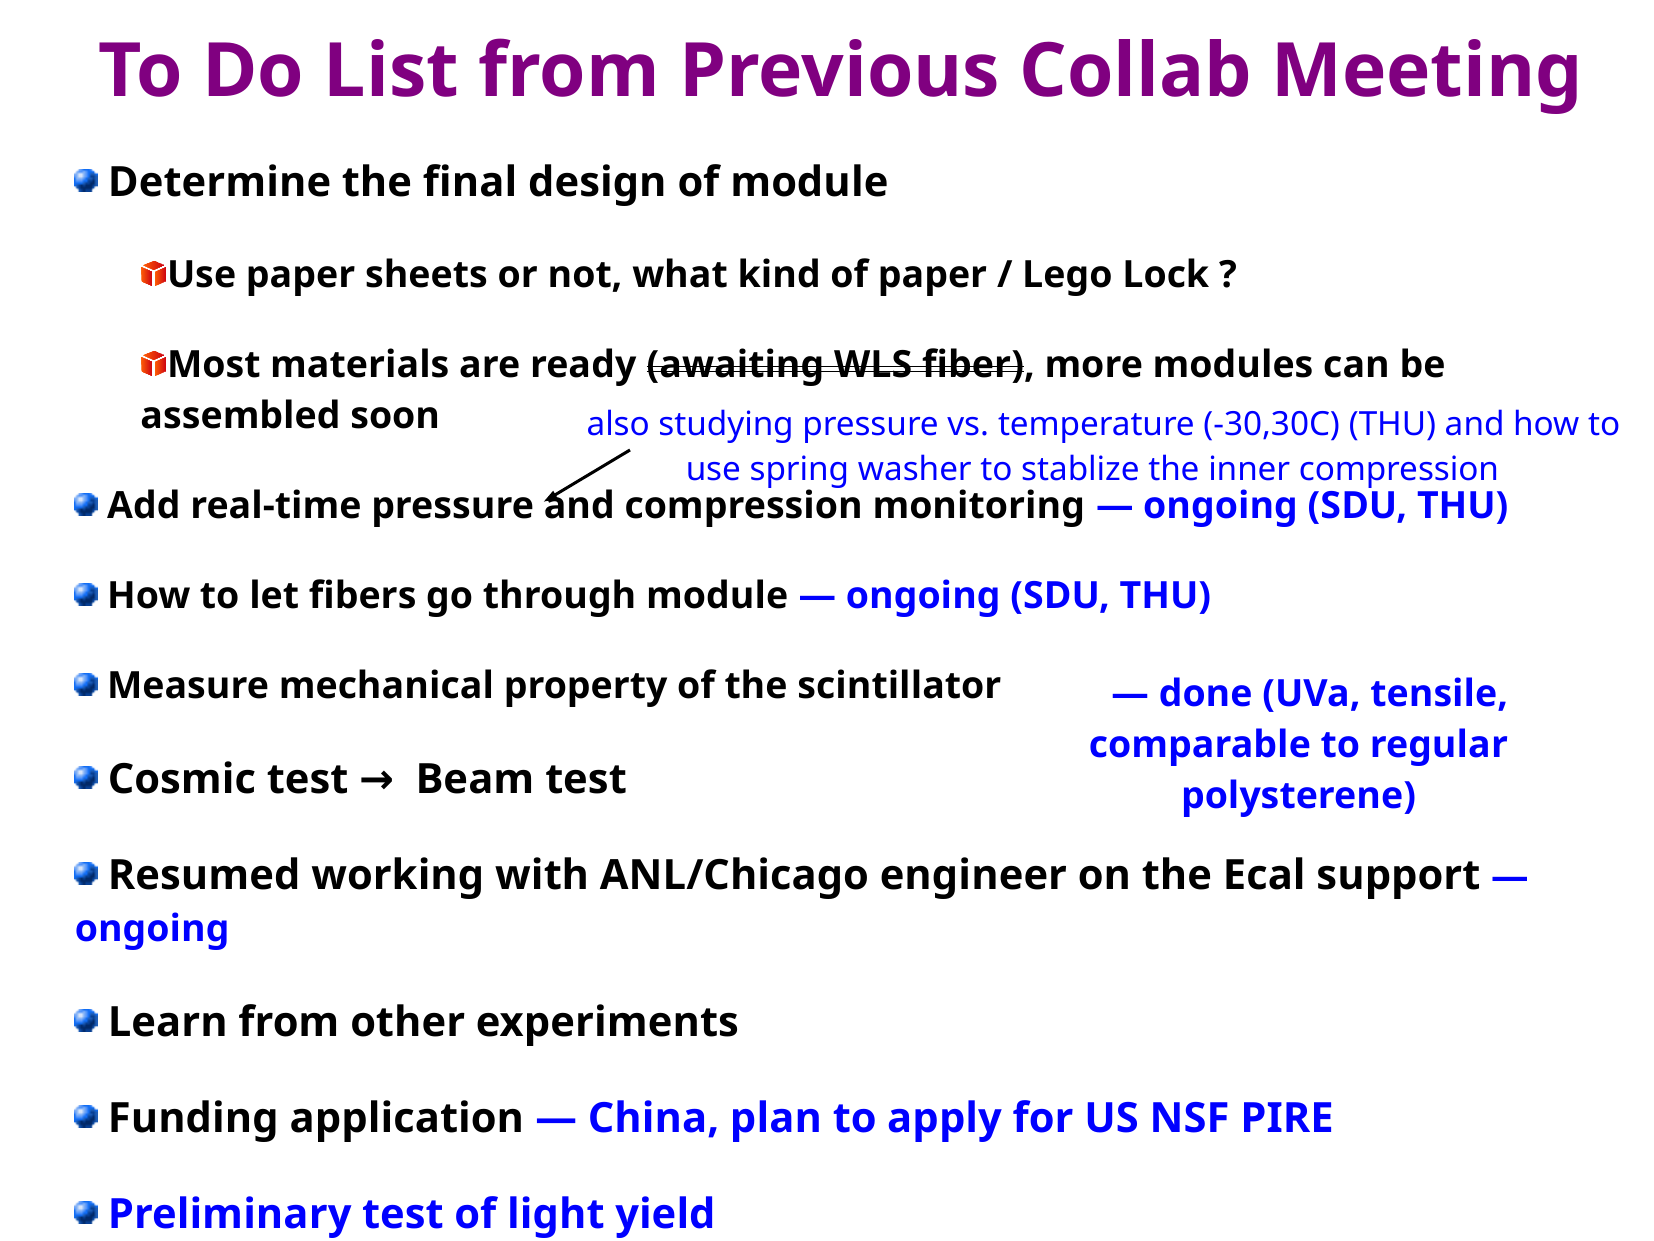

# To Do List from Previous Collab Meeting
 Determine the final design of module
Use paper sheets or not, what kind of paper / Lego Lock ?
Most materials are ready (awaiting WLS fiber), more modules can be assembled soon
 Add real-time pressure and compression monitoring ― ongoing (SDU, THU)
 How to let fibers go through module ― ongoing (SDU, THU)
 Measure mechanical property of the scintillator
 Cosmic test → Beam test
 Resumed working with ANL/Chicago engineer on the Ecal support ― ongoing
 Learn from other experiments
 Funding application ― China, plan to apply for US NSF PIRE
 Preliminary test of light yield
also studying pressure vs. temperature (-30,30C) (THU) and how to use spring washer to stablize the inner compression
― done (UVa, tensile, comparable to regular polysterene)